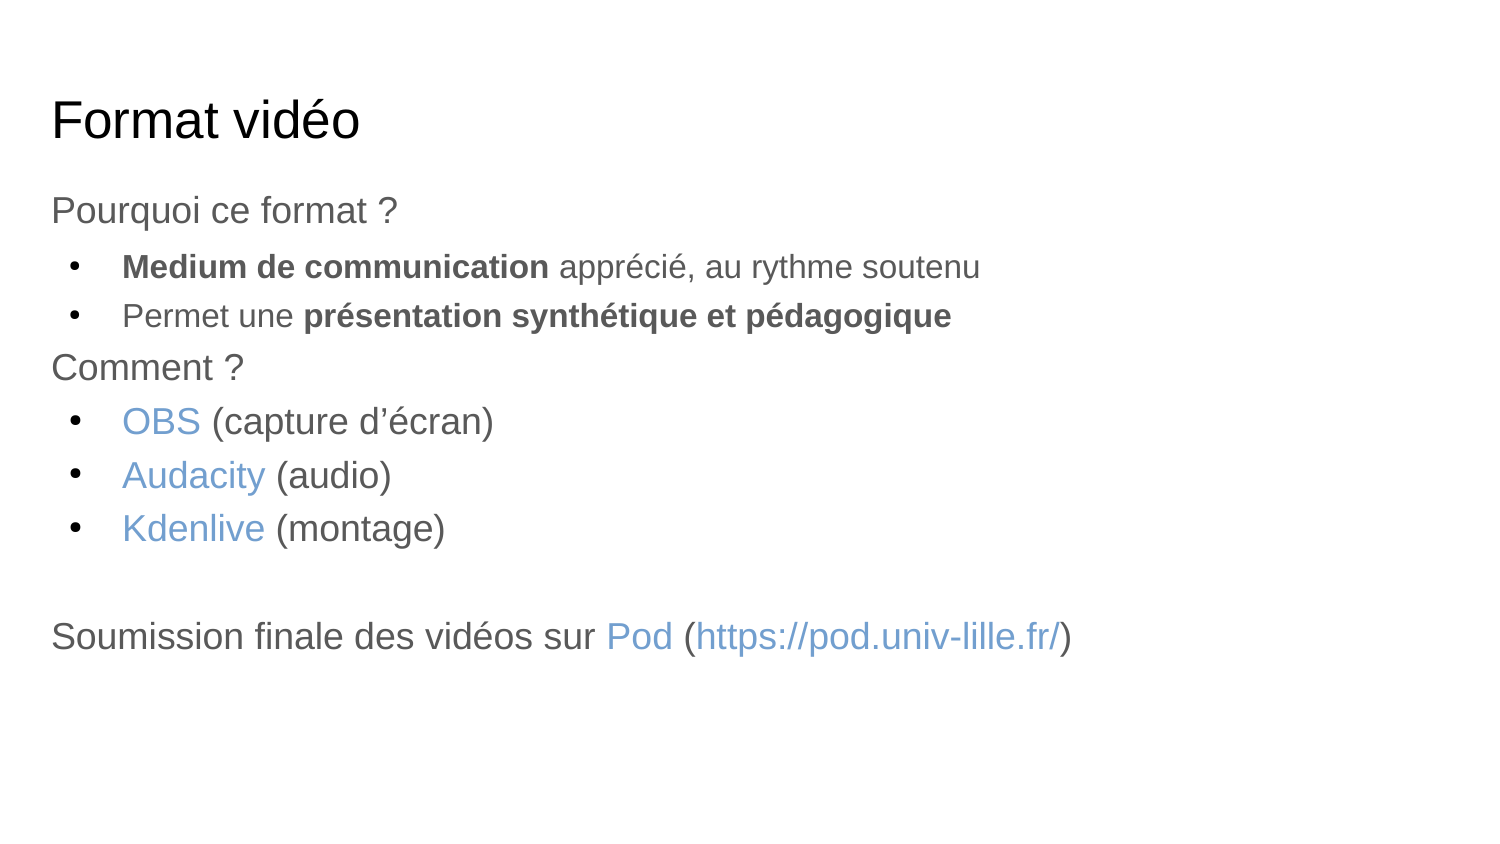

# Format vidéo
Pourquoi ce format ?
Medium de communication apprécié, au rythme soutenu
Permet une présentation synthétique et pédagogique
Comment ?
OBS (capture d’écran)
Audacity (audio)
Kdenlive (montage)
Soumission finale des vidéos sur Pod (https://pod.univ-lille.fr/)